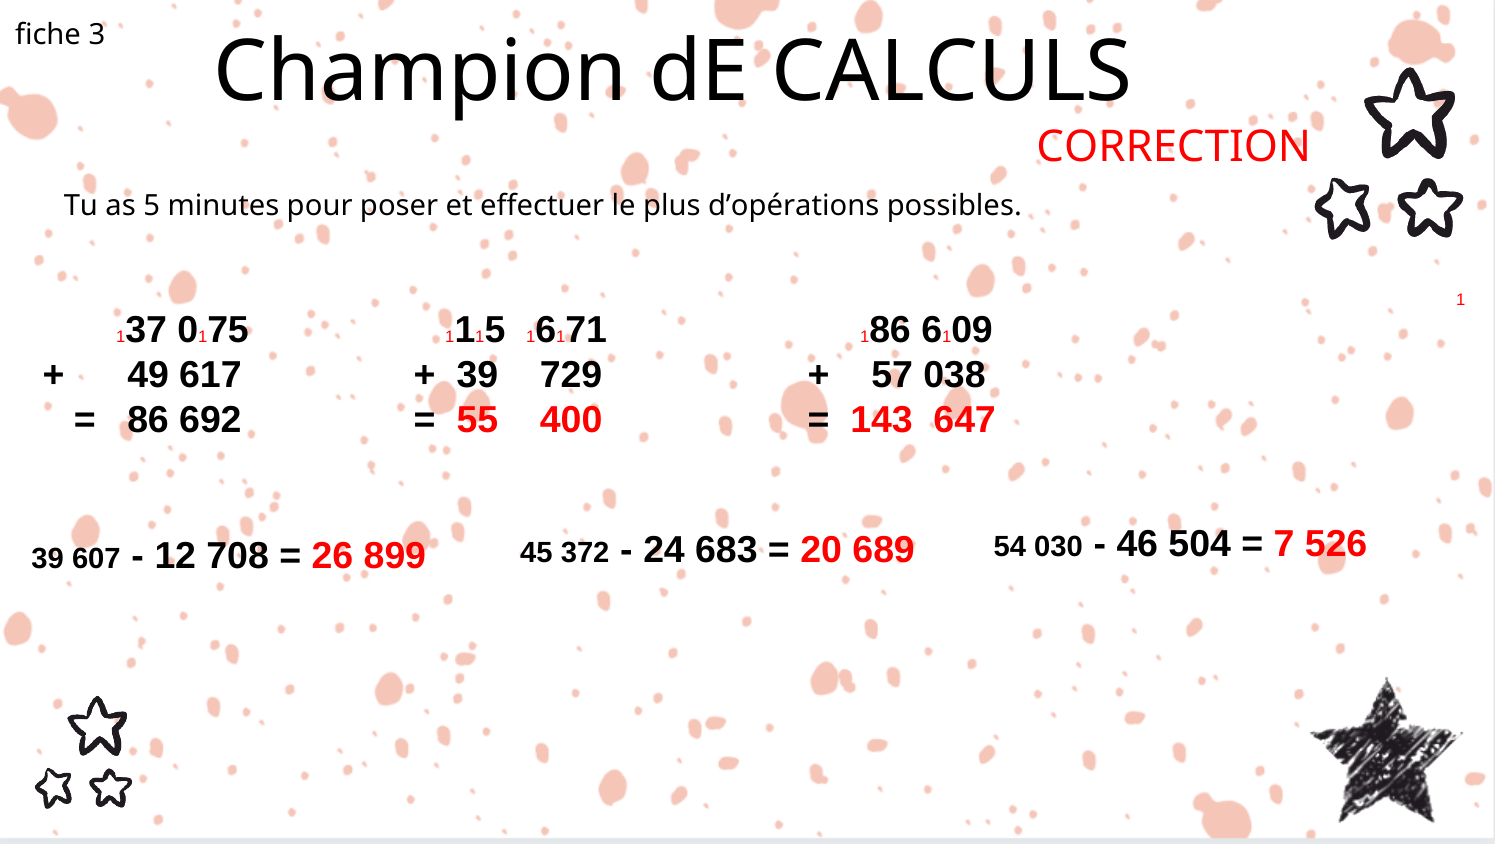

fiche 3
Champion dE CALCULS
CORRECTION
Tu as 5 minutes pour poser et effectuer le plus d’opérations possibles.
1
 137 0175
+ 49 617
 = 86 692
 1115 16171
+ 39 729
= 55 400
 186 6109
+ 57 038
= 143 647
 54 030 - 46 504 = 7 526
 45 372 - 24 683 = 20 689
 39 607 - 12 708 = 26 899